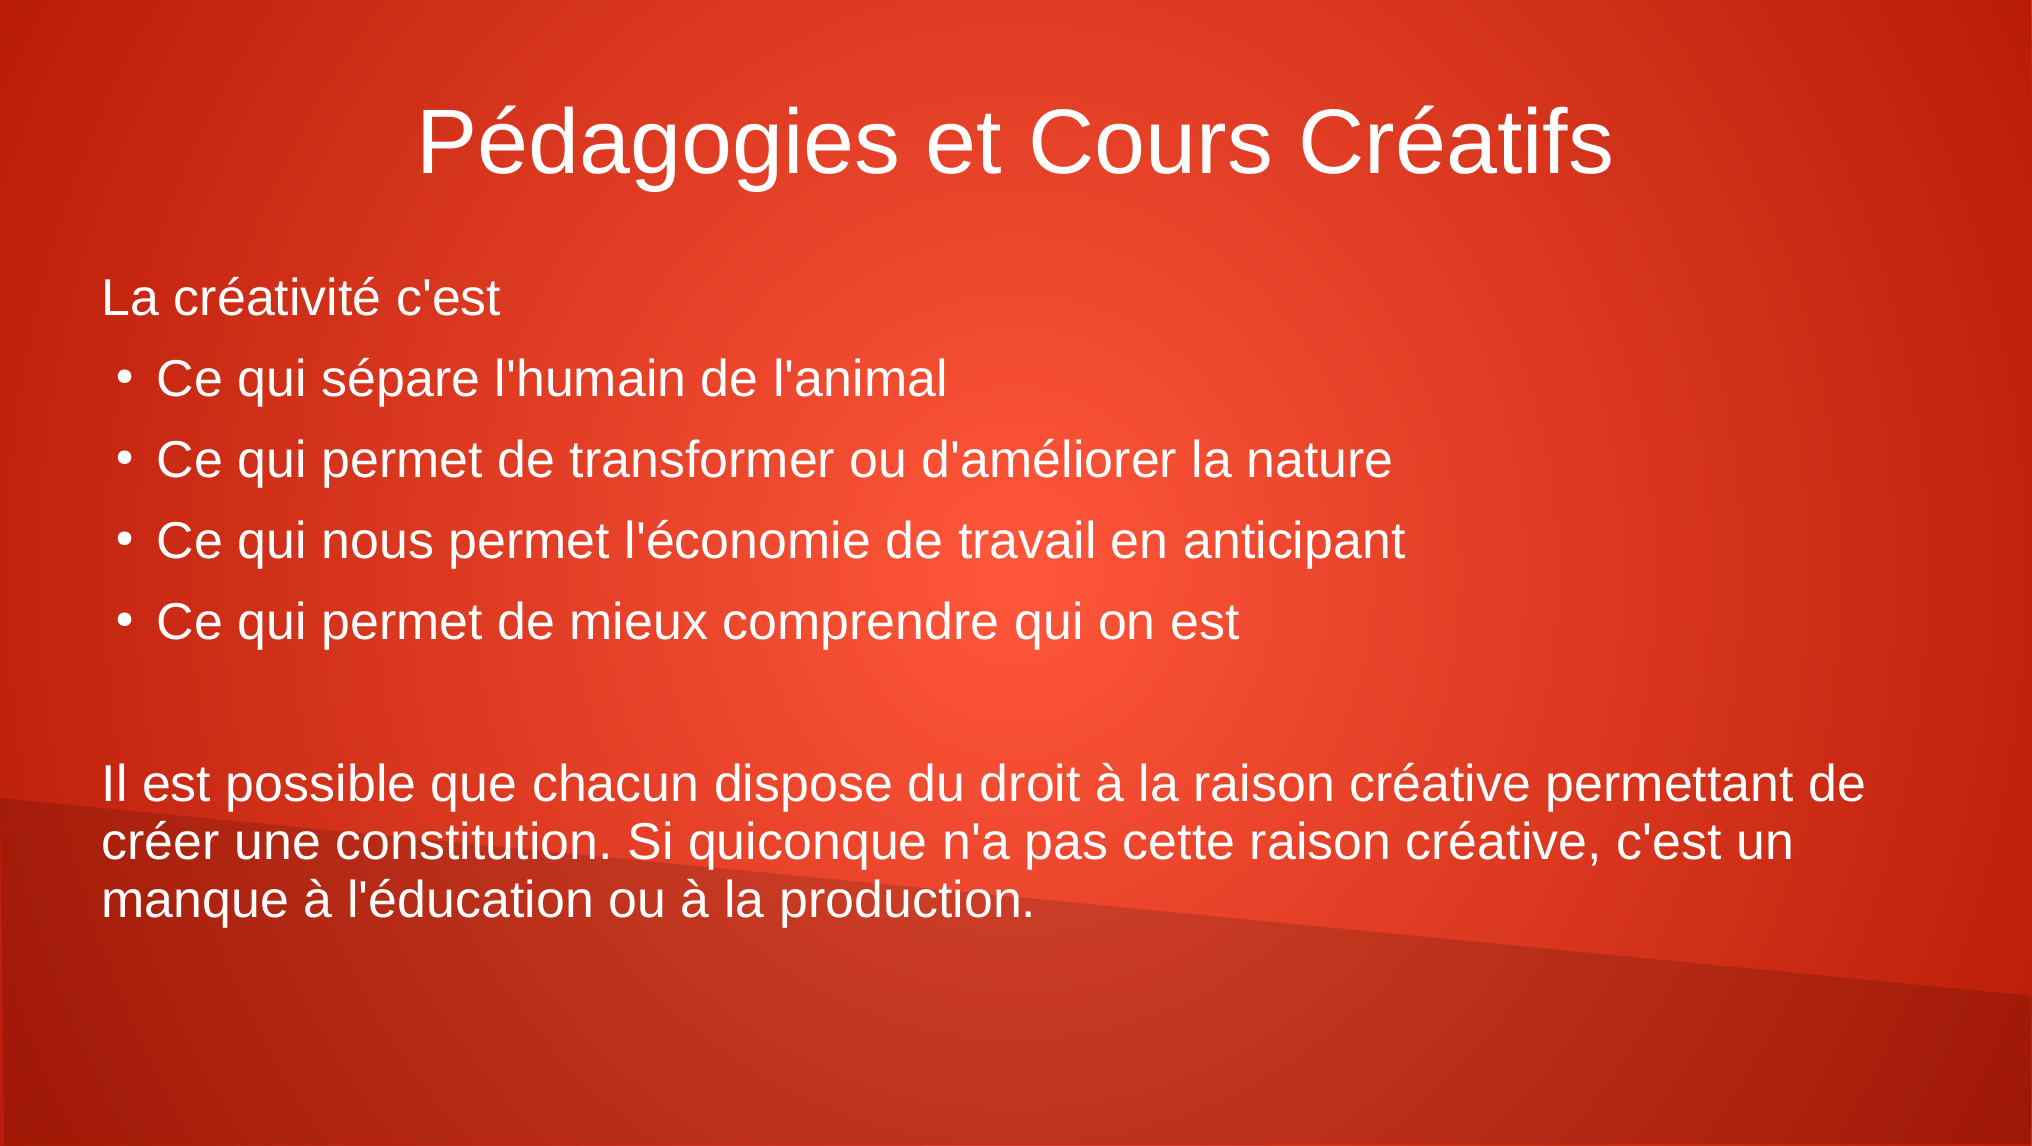

# Pédagogies et Cours Créatifs
La créativité c'est
Ce qui sépare l'humain de l'animal
Ce qui permet de transformer ou d'améliorer la nature
Ce qui nous permet l'économie de travail en anticipant
Ce qui permet de mieux comprendre qui on est
Il est possible que chacun dispose du droit à la raison créative permettant de créer une constitution. Si quiconque n'a pas cette raison créative, c'est un manque à l'éducation ou à la production.